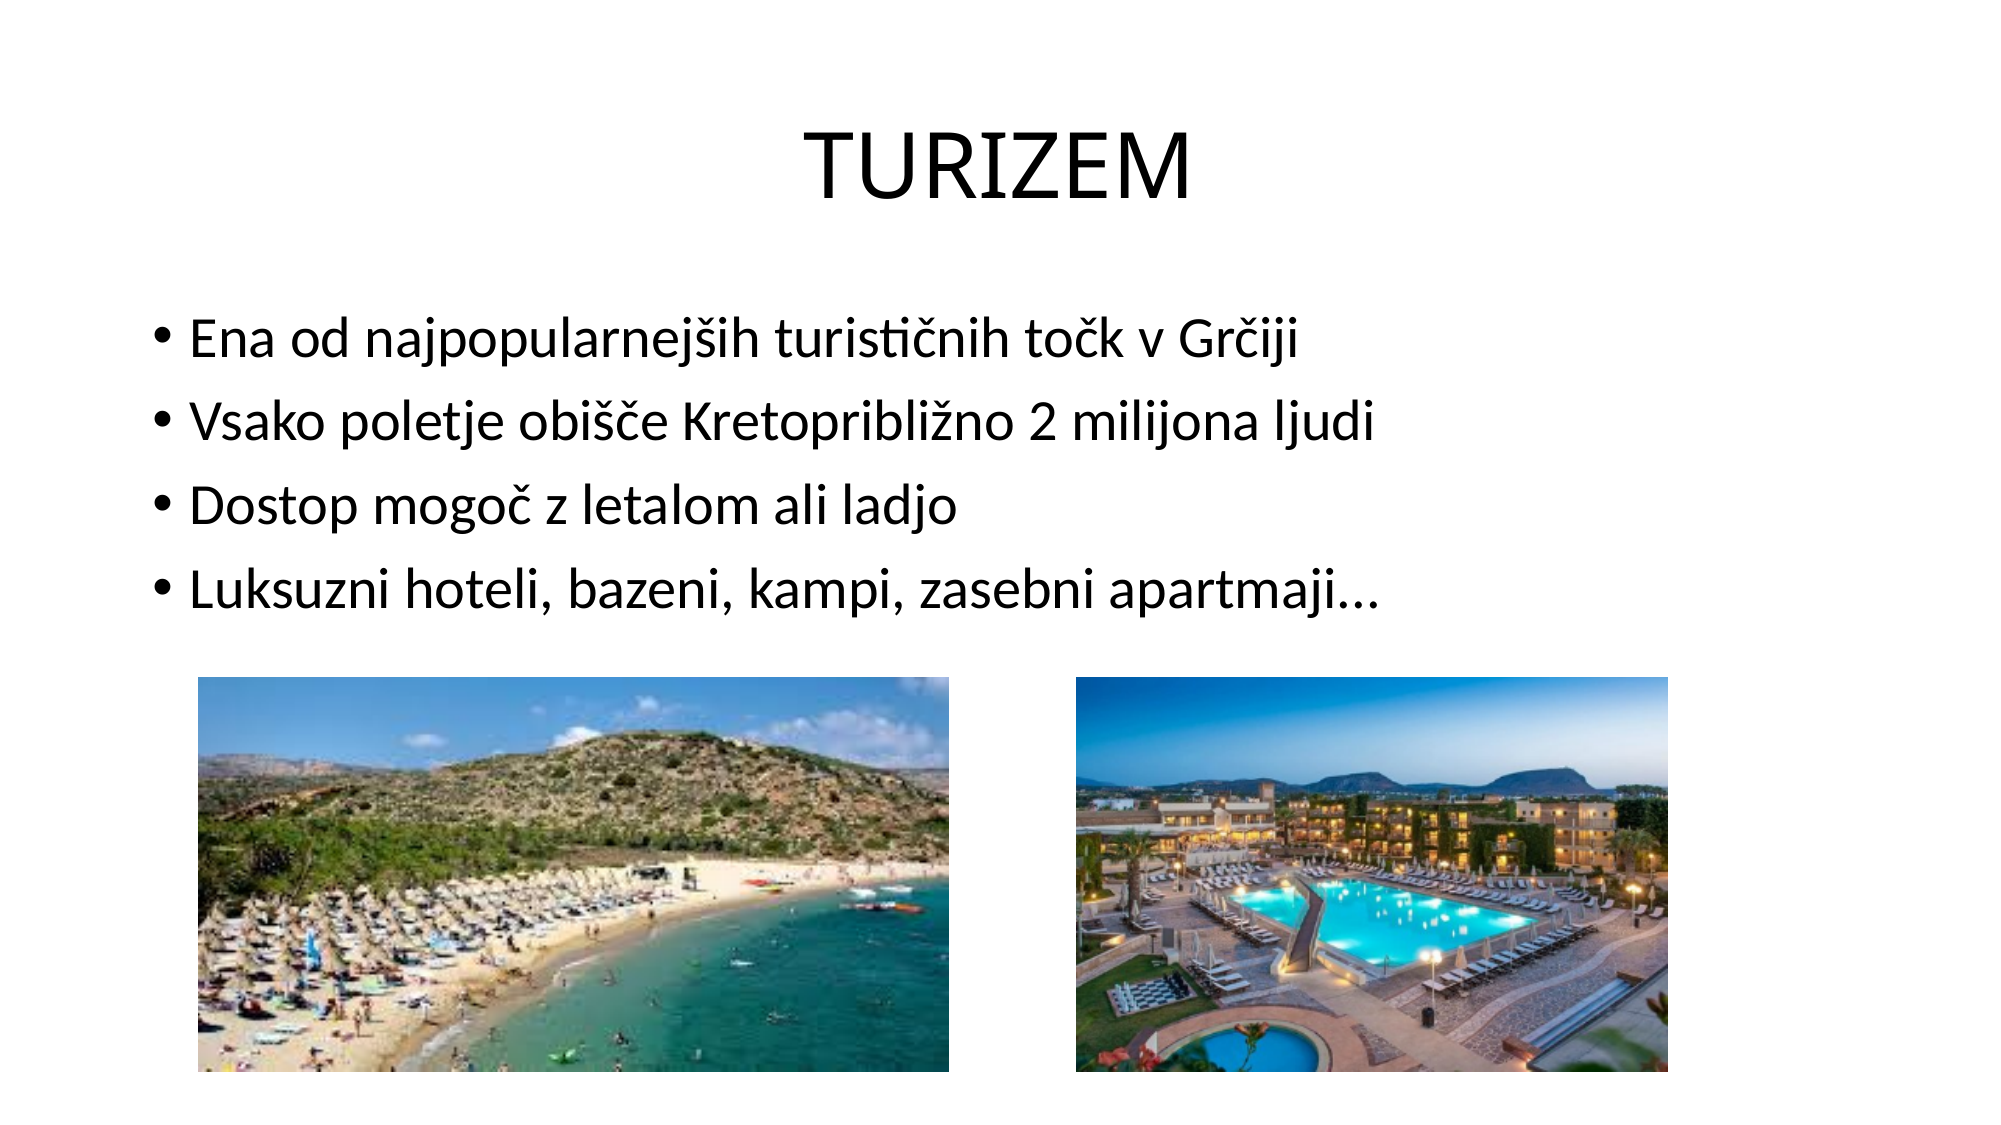

# TURIZEM
Ena od najpopularnejših turističnih točk v Grčiji
Vsako poletje obišče Kretopribližno 2 milijona ljudi
Dostop mogoč z letalom ali ladjo
Luksuzni hoteli, bazeni, kampi, zasebni apartmaji...